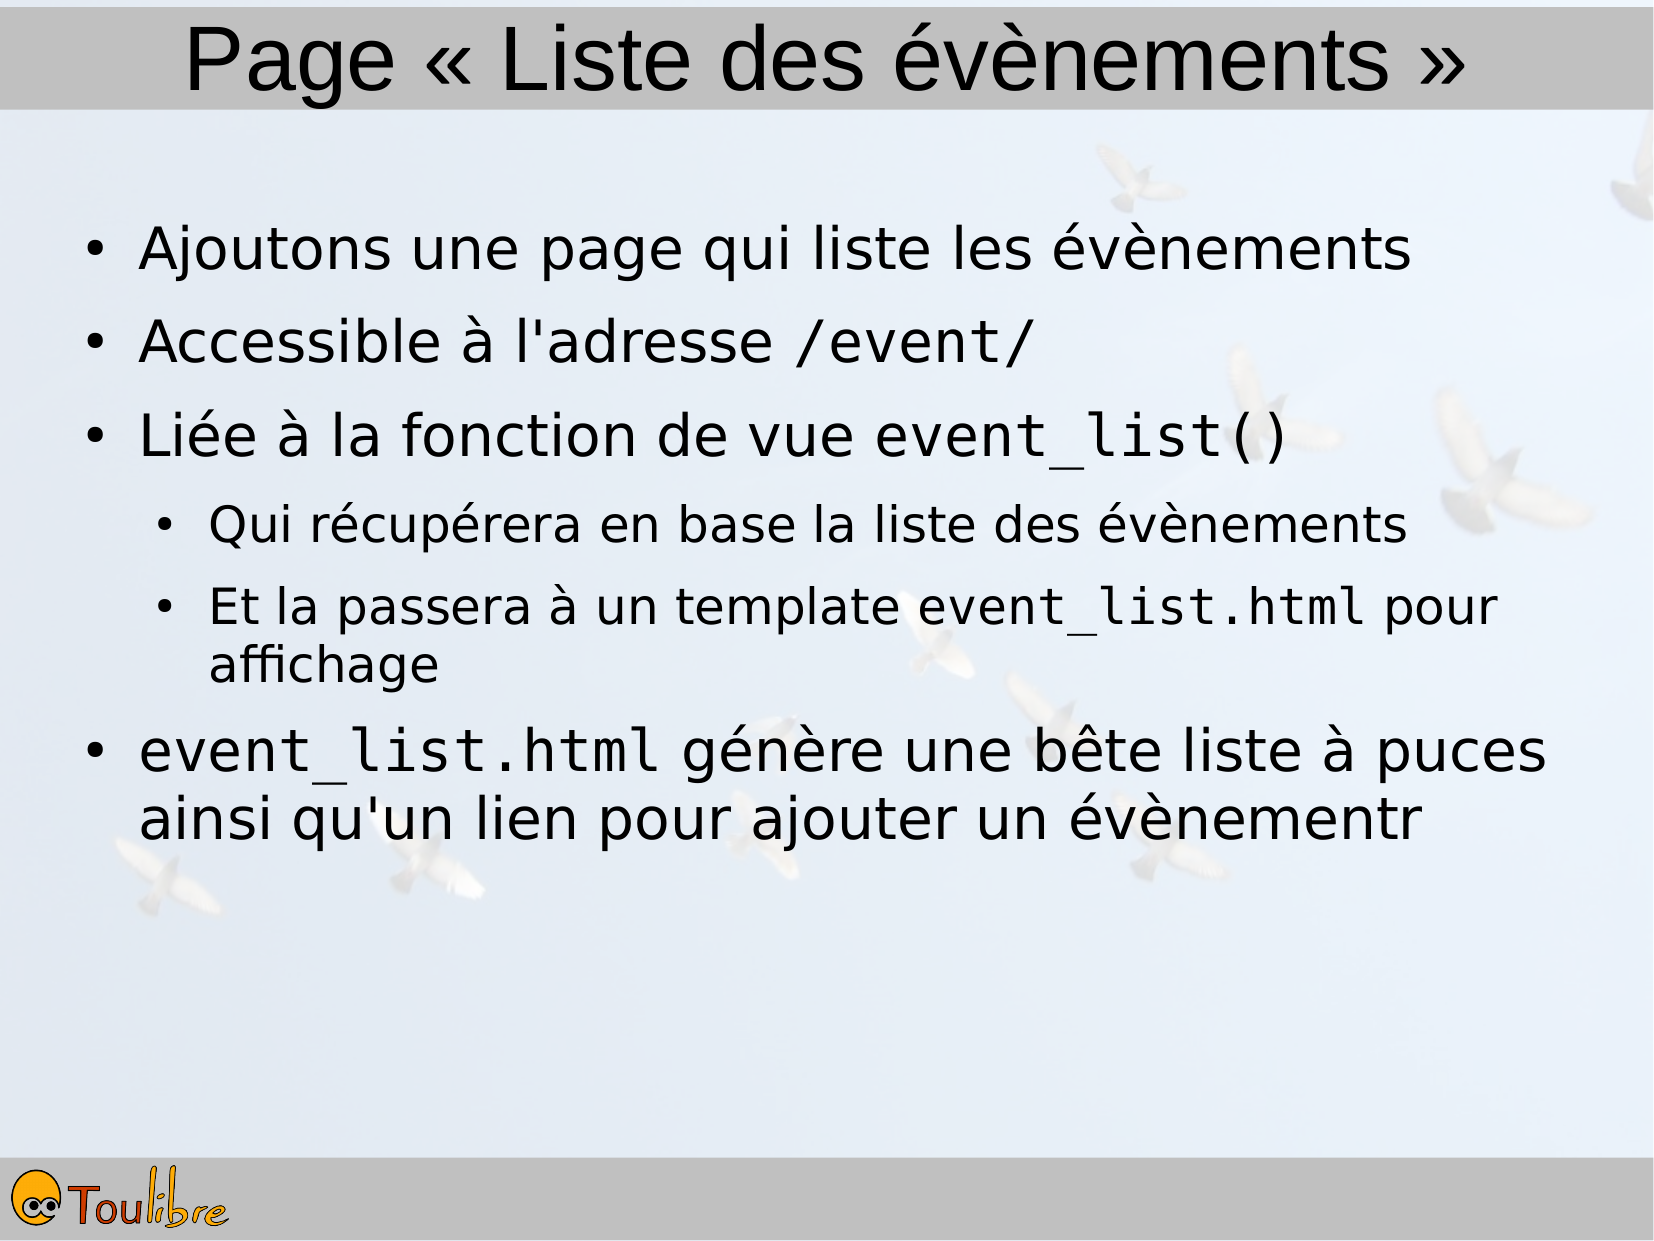

# Page « Liste des évènements »
Ajoutons une page qui liste les évènements
Accessible à l'adresse /event/
Liée à la fonction de vue event_list()
Qui récupérera en base la liste des évènements
Et la passera à un template event_list.html pour affichage
event_list.html génère une bête liste à puces ainsi qu'un lien pour ajouter un évènementr